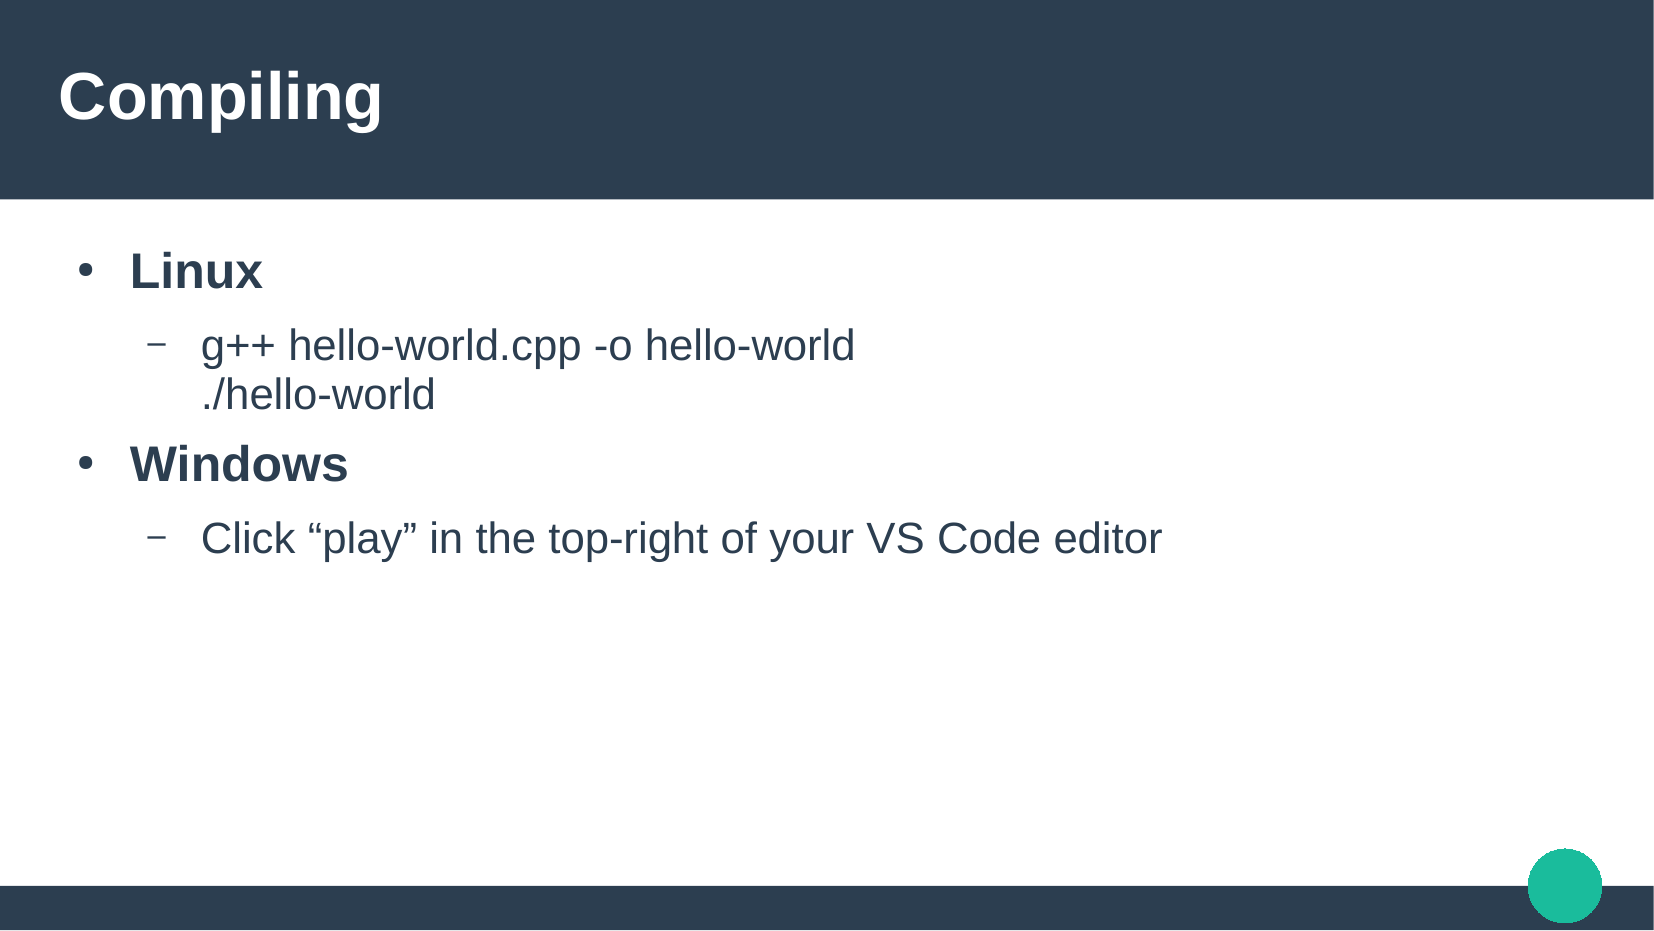

# Compiling
Linux
g++ hello-world.cpp -o hello-world
./hello-world
Windows
Click “play” in the top-right of your VS Code editor